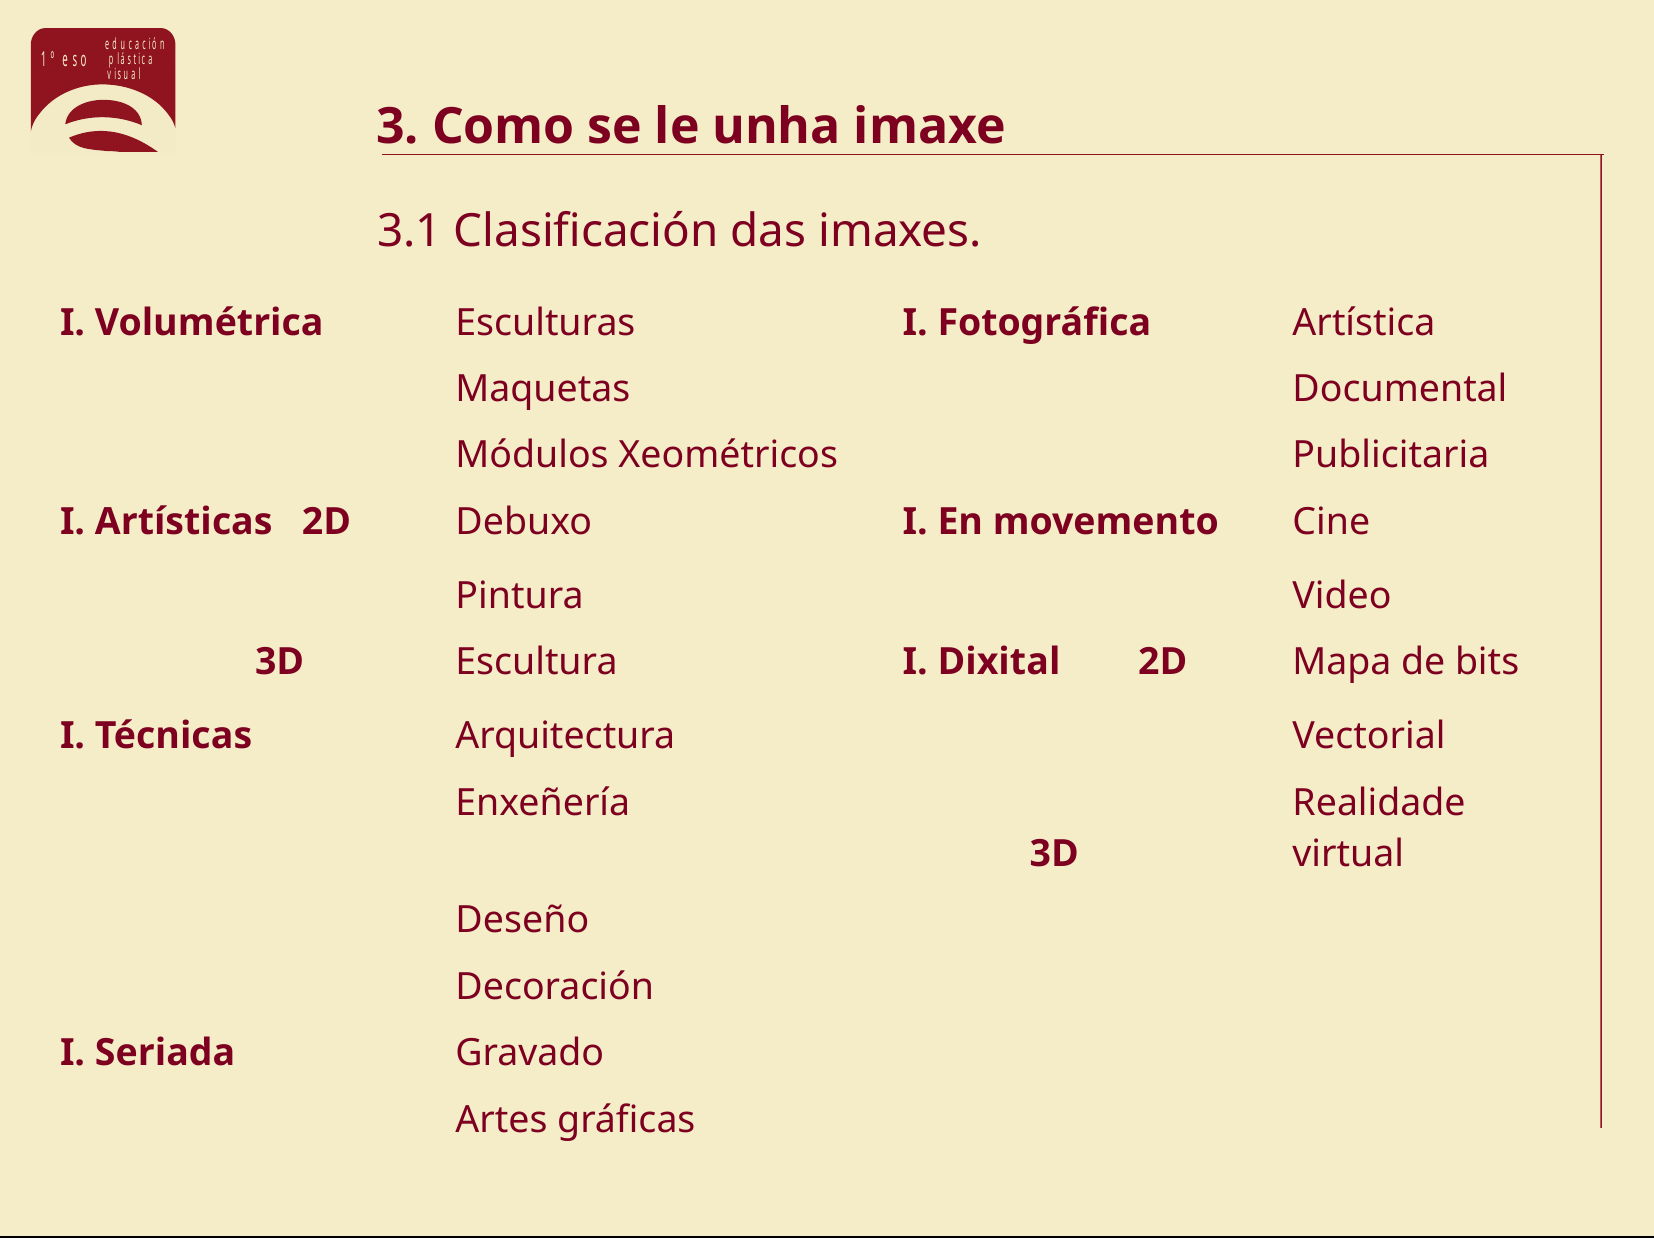

3. Como se le unha imaxe
	 3.1 Clasificación das imaxes.
| I. Volumétrica | Esculturas | I. Fotográfica | Artística |
| --- | --- | --- | --- |
| | Maquetas | | Documental |
| | Módulos Xeométricos | | Publicitaria |
| I. Artísticas 2D | Debuxo | I. En movemento | Cine |
| | Pintura | | Video |
| 3D | Escultura | I. Dixital 2D | Mapa de bits |
| I. Técnicas | Arquitectura | | Vectorial |
| | Enxeñería | 3D | Realidade virtual |
| | Deseño | | |
| | Decoración | | |
| I. Seriada | Gravado | | |
| | Artes gráficas | | |
#